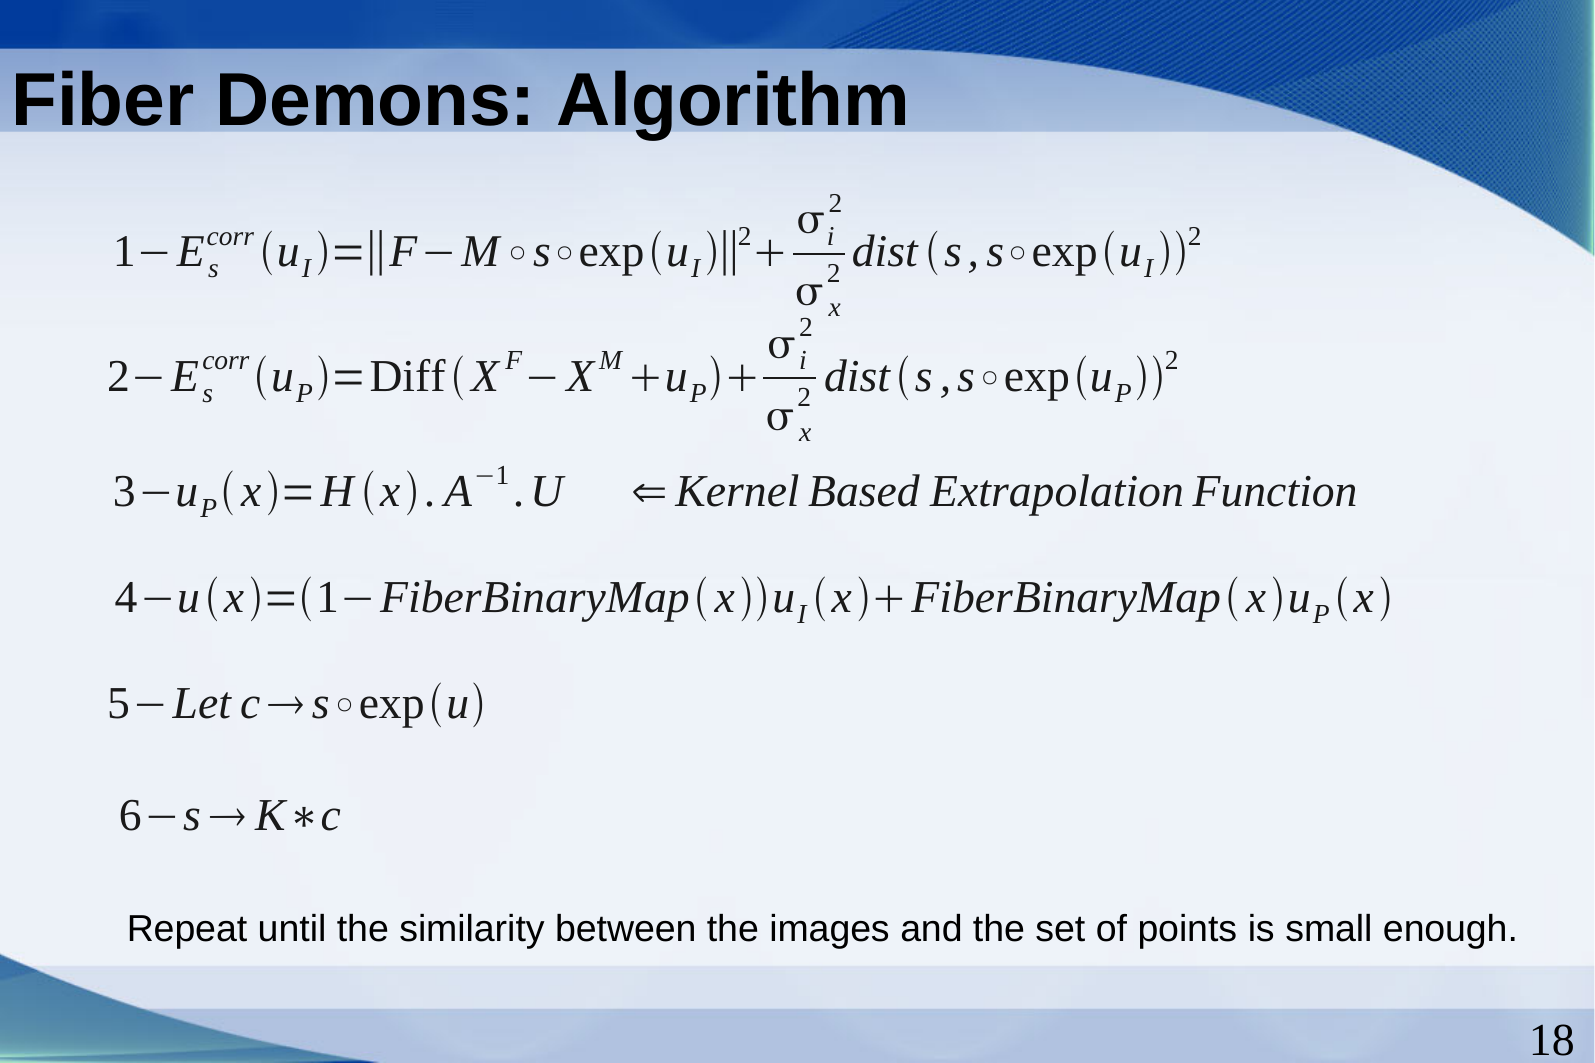

# Fiber Demons: Algorithm
Repeat until the similarity between the images and the set of points is small enough.
18